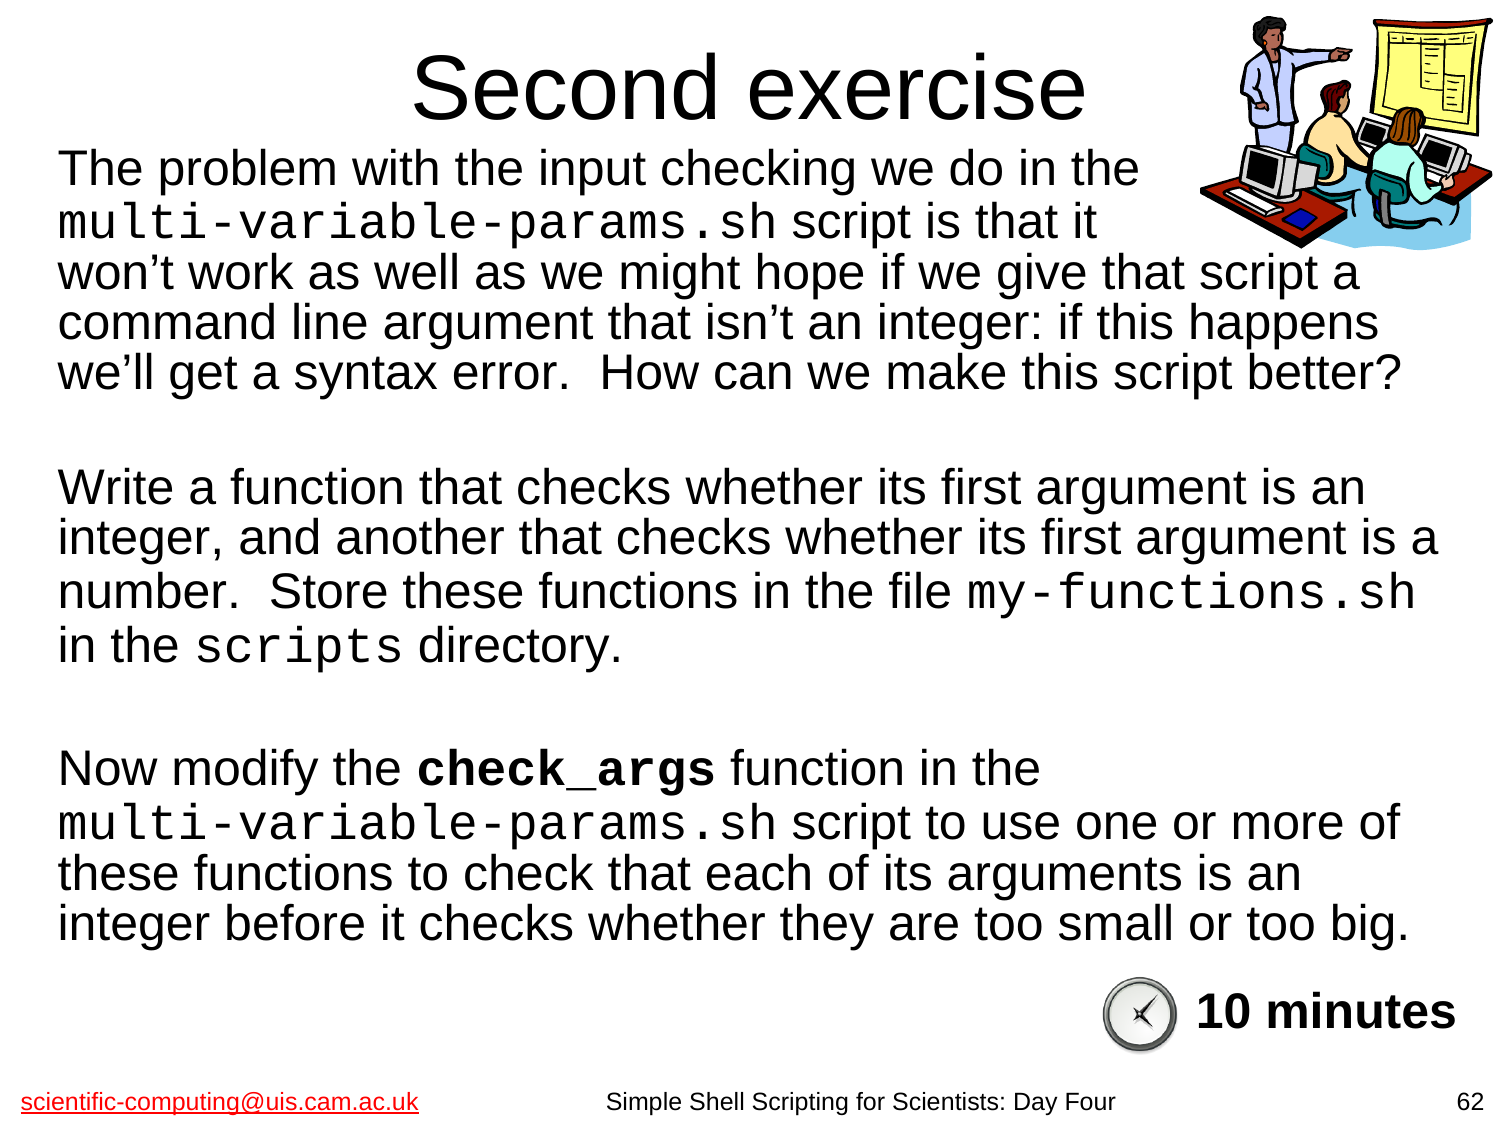

# Second exercise
The problem with the input checking we do in the multi-variable-params.sh script is that it won’t work as well as we might hope if we give that script a command line argument that isn’t an integer: if this happens we’ll get a syntax error. How can we make this script better?
Write a function that checks whether its first argument is an integer, and another that checks whether its first argument is a number. Store these functions in the file my-functions.sh in the scripts directory.
Now modify the check_args function in the multi-variable-params.sh script to use one or more of these functions to check that each of its arguments is an integer before it checks whether they are too small or too big.
10 minutes
escience-support@ucs.cam.ac.uk	Simple Shell Scripting for Scientists: Day Three
62